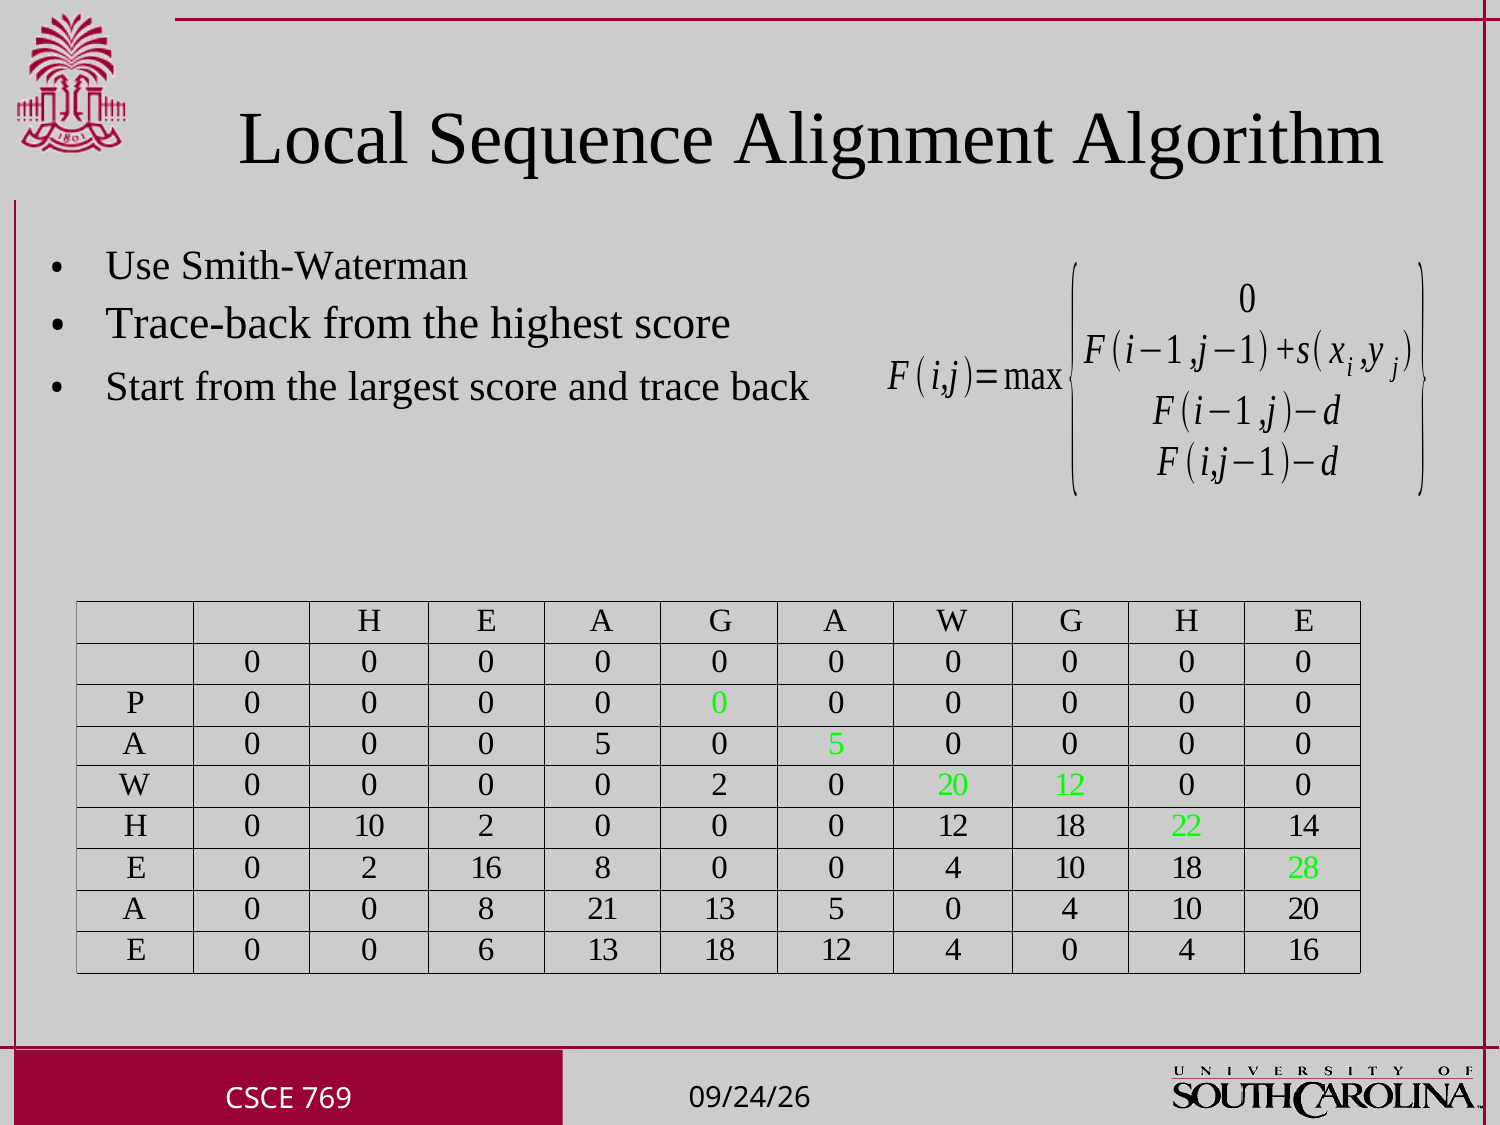

# Local Sequence Alignment Algorithm
Use Smith-Waterman
Trace-back from the highest score
Start from the largest score and trace back